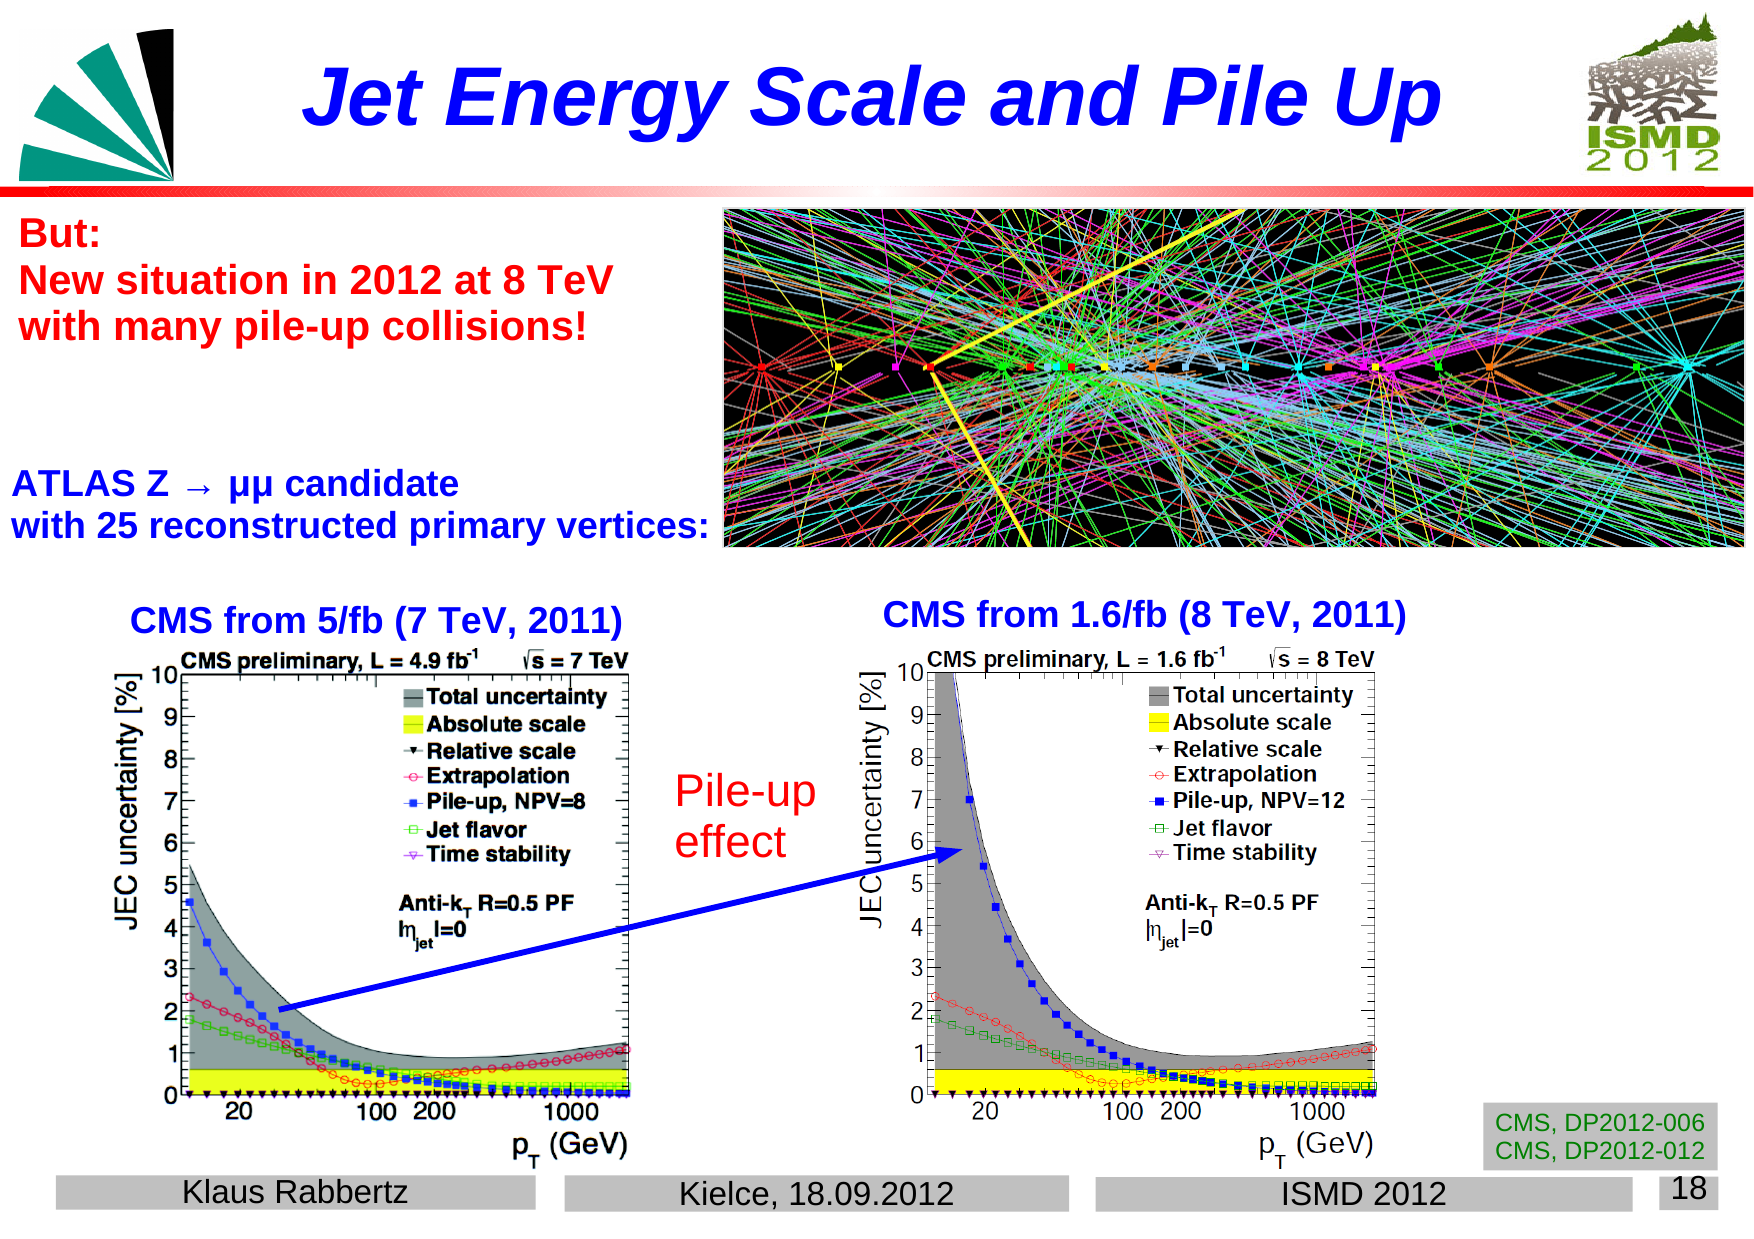

# Jet Energy Scale and Pile Up
But:
New situation in 2012 at 8 TeV
with many pile-up collisions!
ATLAS Z → μμ candidate
with 25 reconstructed primary vertices:
CMS from 1.6/fb (8 TeV, 2011)
CMS from 5/fb (7 TeV, 2011)
Pile-up
effect
CMS, DP2012-006
CMS, DP2012-012